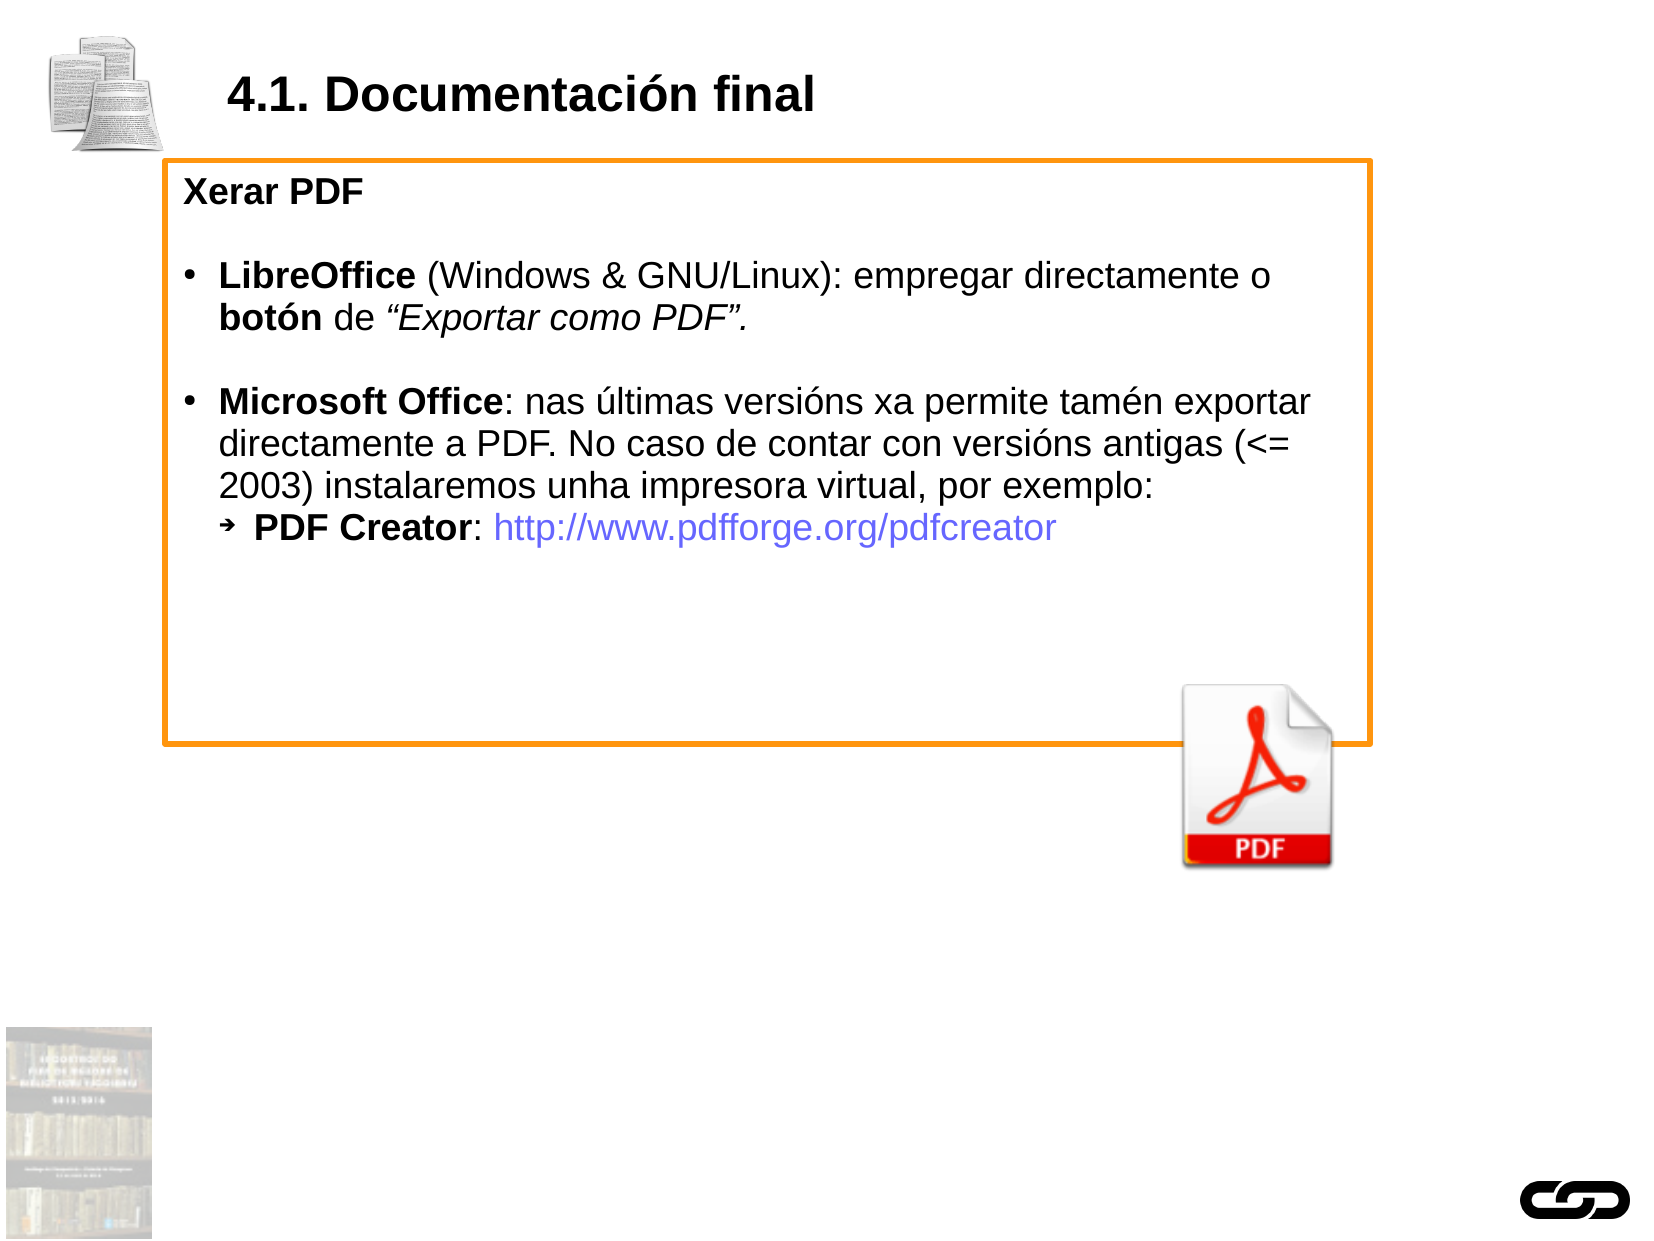

4.1. Documentación final
Xerar PDF
LibreOffice (Windows & GNU/Linux): empregar directamente o botón de “Exportar como PDF”.
Microsoft Office: nas últimas versións xa permite tamén exportar directamente a PDF. No caso de contar con versións antigas (<= 2003) instalaremos unha impresora virtual, por exemplo:
PDF Creator: http://www.pdfforge.org/pdfcreator